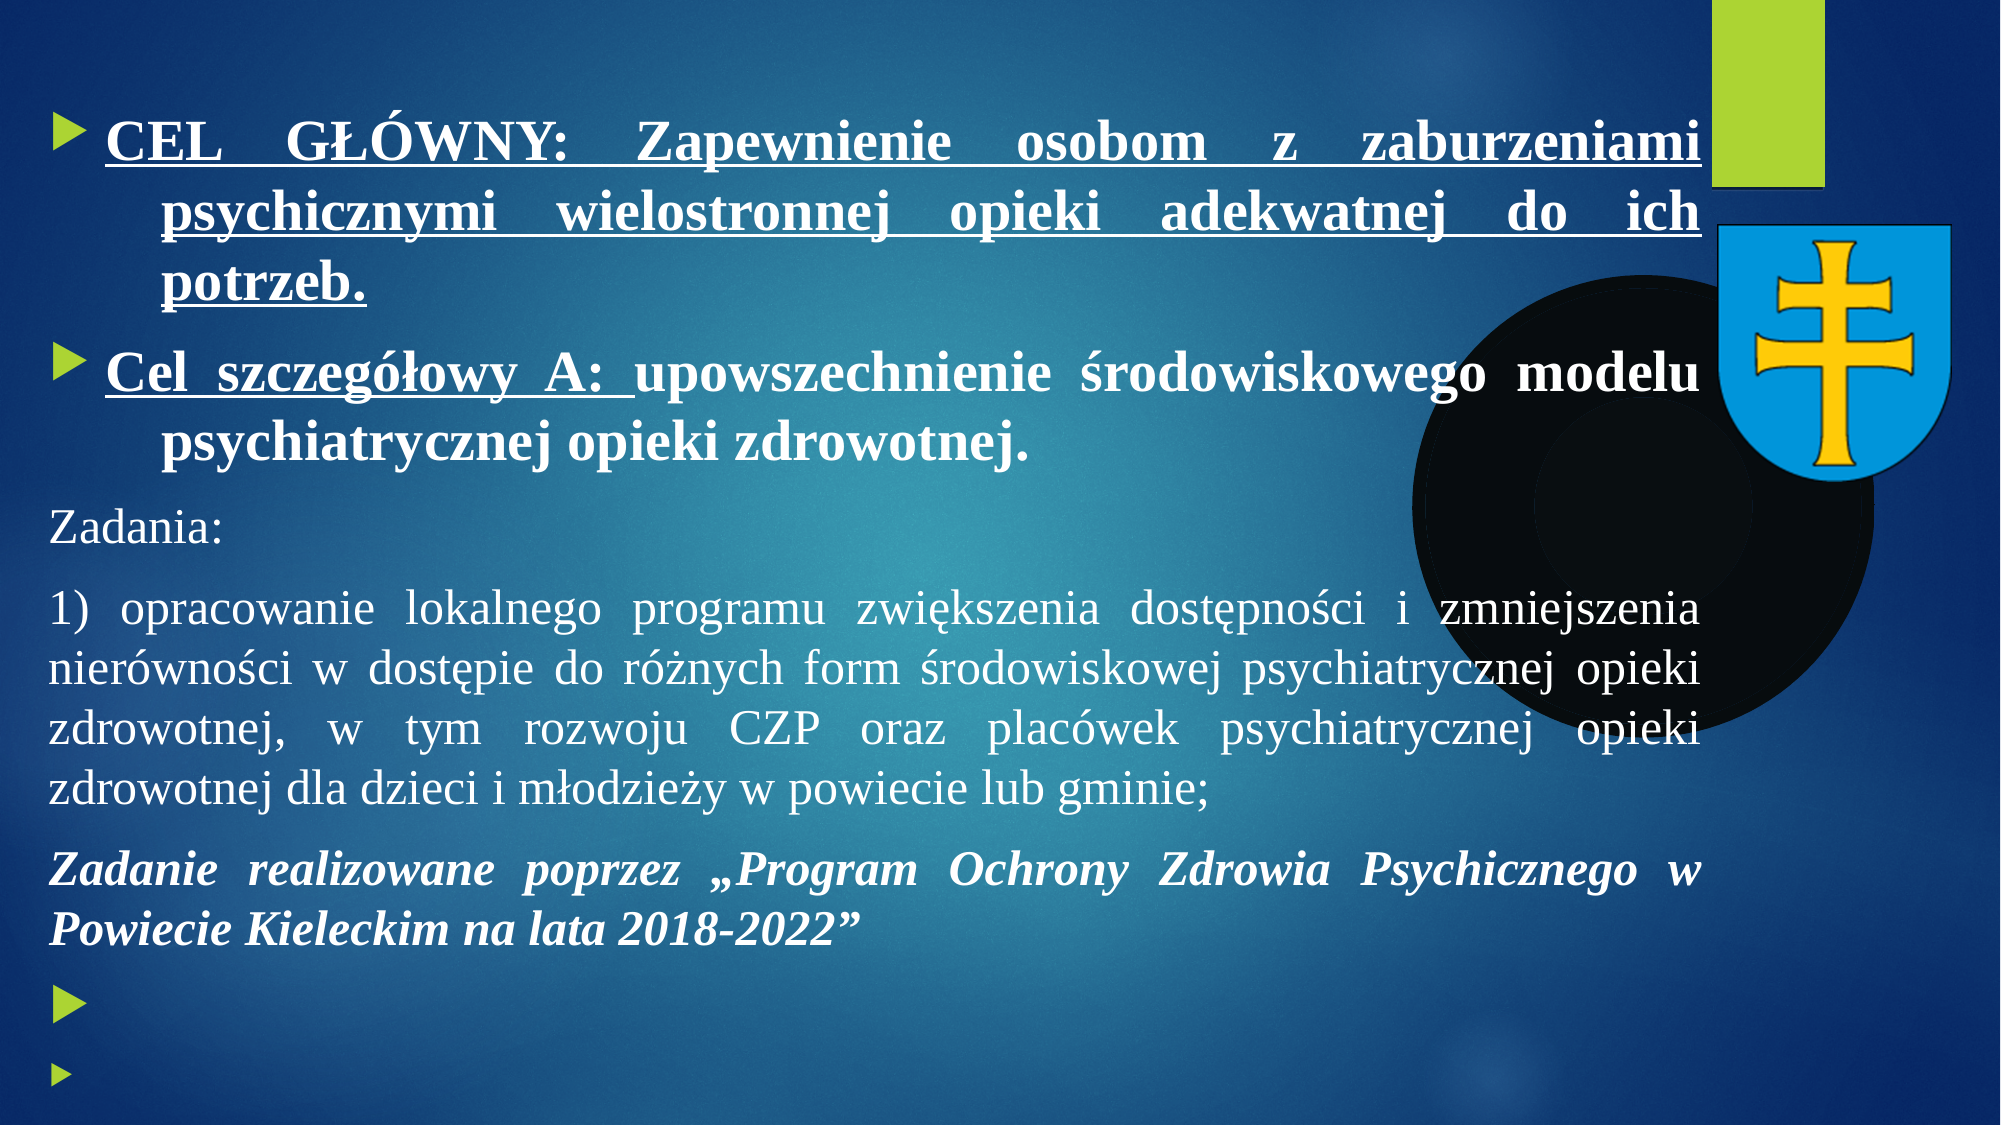

CEL GŁÓWNY: Zapewnienie osobom z zaburzeniami psychicznymi wielostronnej opieki adekwatnej do ich potrzeb.
Cel szczegółowy A: upowszechnienie środowiskowego modelu psychiatrycznej opieki zdrowotnej.
Zadania:
1) opracowanie lokalnego programu zwiększenia dostępności i zmniejszenia nierówności w dostępie do różnych form środowiskowej psychiatrycznej opieki zdrowotnej, w tym rozwoju CZP oraz placówek psychiatrycznej opieki zdrowotnej dla dzieci i młodzieży w powiecie lub gminie;
Zadanie realizowane poprzez „Program Ochrony Zdrowia Psychicznego w Powiecie Kieleckim na lata 2018-2022”
#